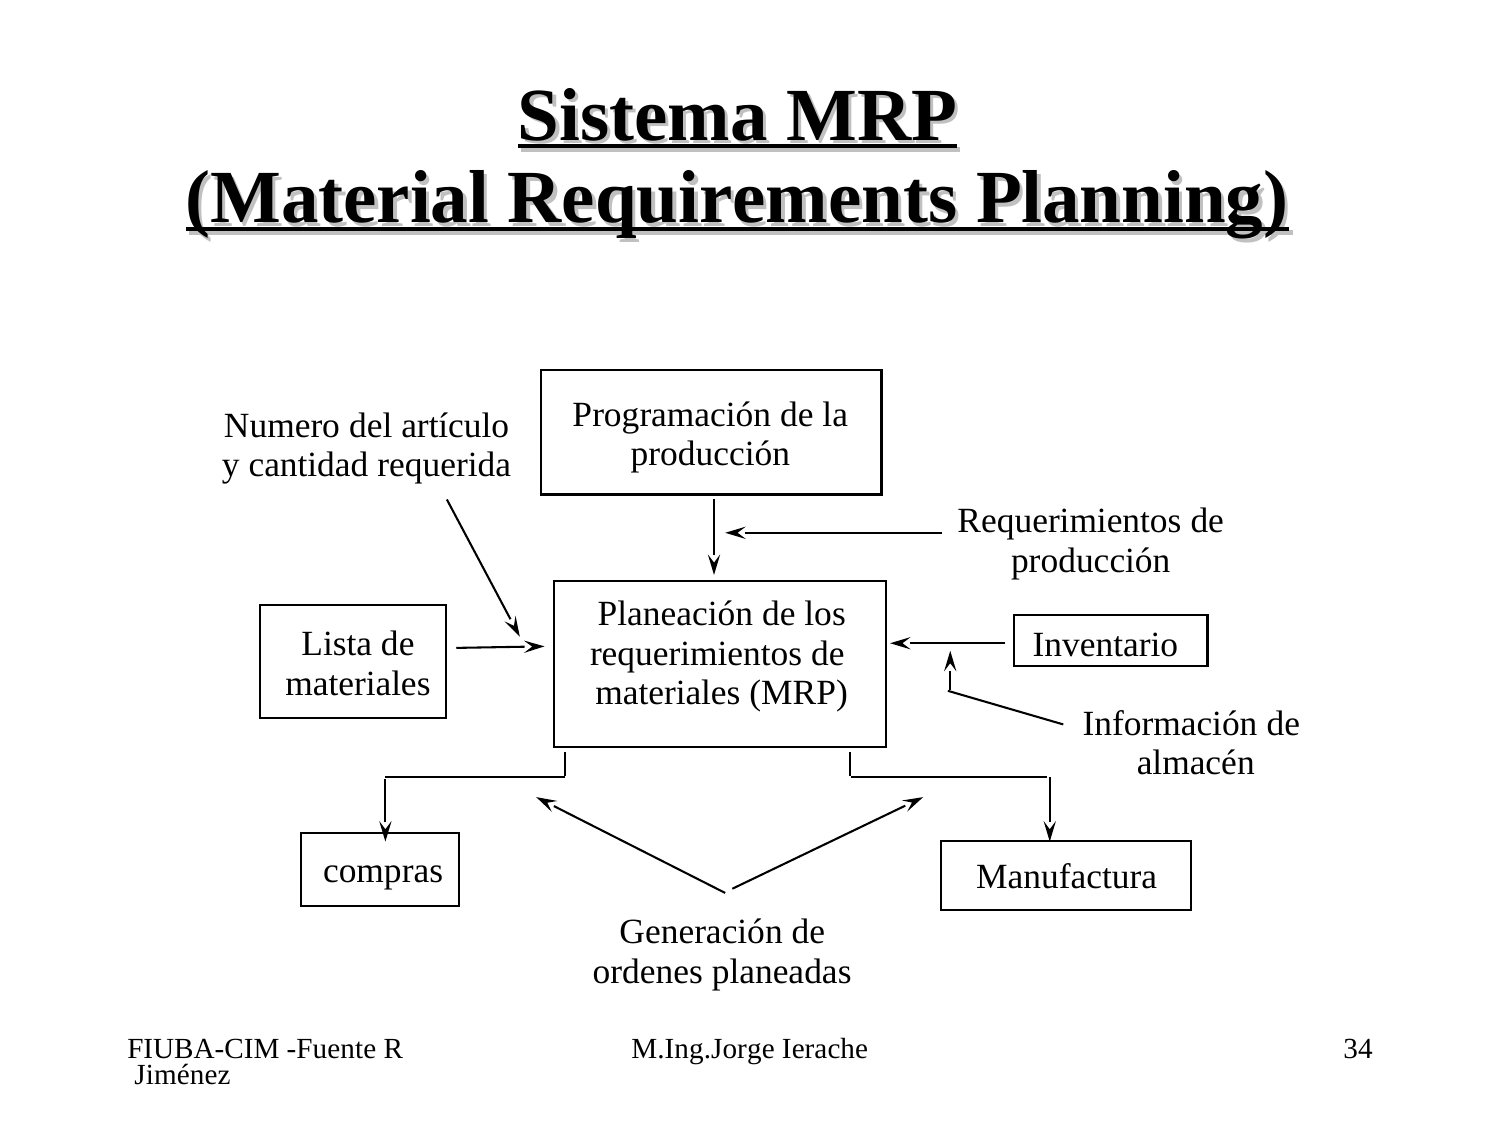

# Sistema MRP (Material Requirements Planning)
Programación de la
producción
Requerimientos de
producción
Numero del artículo
y cantidad requerida
Lista de
materiales
Planeación de los
requerimientos de
materiales (MRP)
Inventario
Información de
almacén
compras
Manufactura
Generación de
ordenes planeadas
FIUBA-CIM -Fuente R Jiménez
M.Ing.Jorge Ierache
34